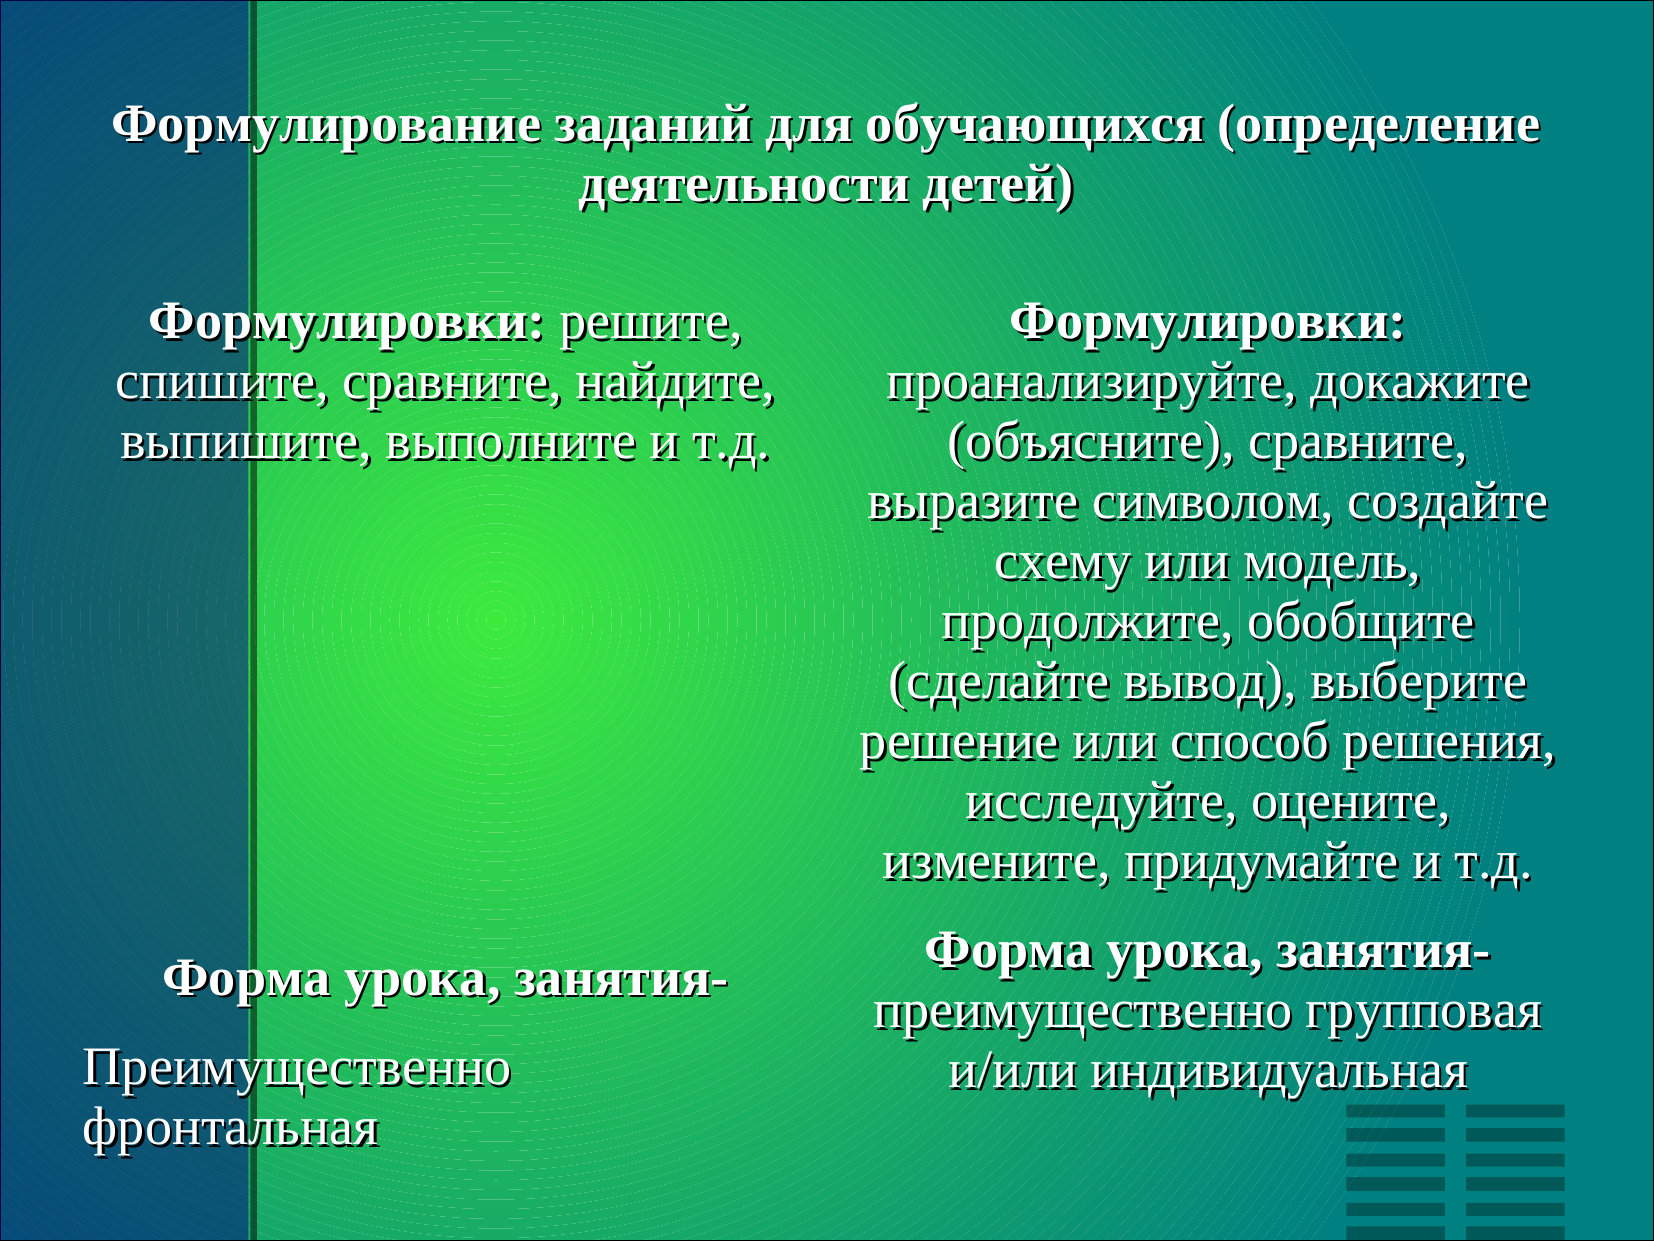

# Формулирование заданий для обучающихся (определение деятельности детей)
Формулировки: решите, спишите, сравните, найдите, выпишите, выполните и т.д.
Форма урока, занятия-
Преимущественно фронтальная
Формулировки: проанализируйте, докажите (объясните), сравните, выразите символом, создайте схему или модель, продолжите, обобщите (сделайте вывод), выберите решение или способ решения, исследуйте, оцените, измените, придумайте и т.д.
Форма урока, занятия- преимущественно групповая и/или индивидуальная